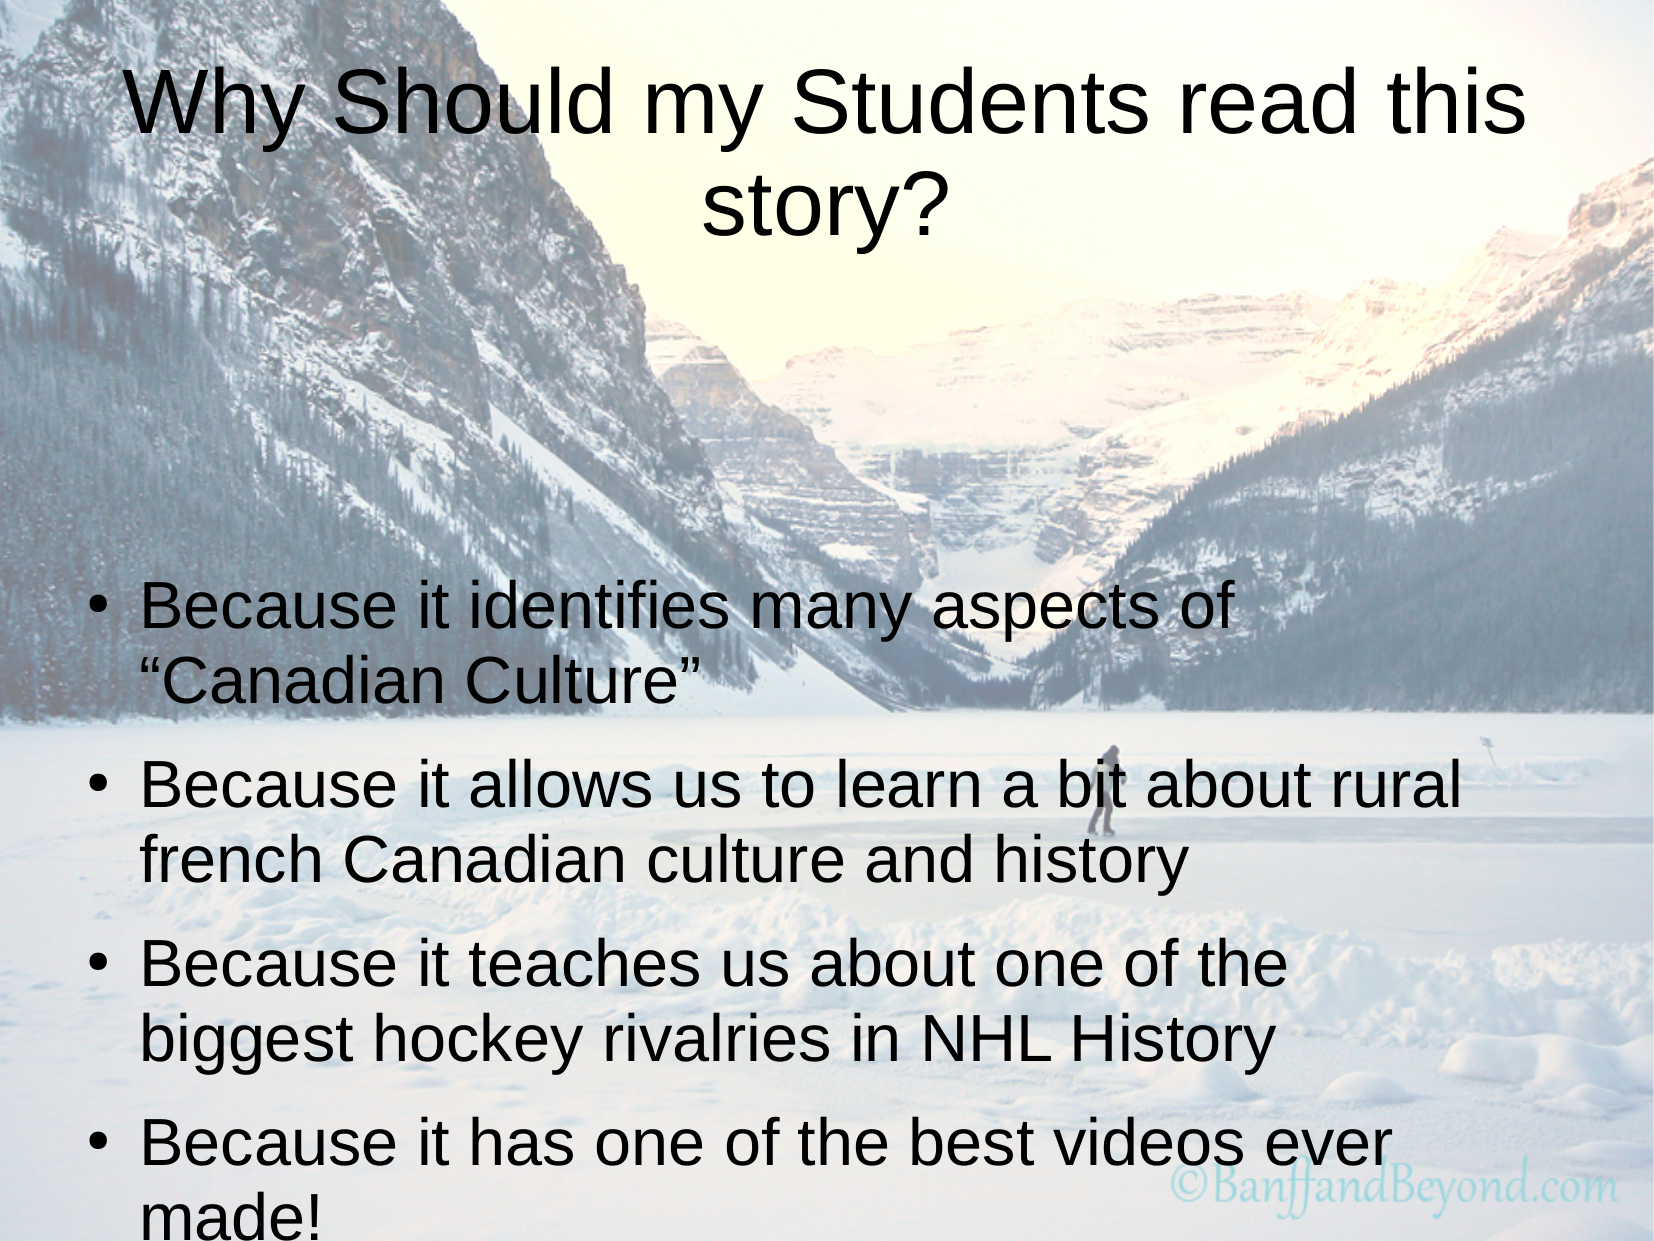

# Why Should my Students read this story?
Because it identifies many aspects of “Canadian Culture”
Because it allows us to learn a bit about rural french Canadian culture and history
Because it teaches us about one of the biggest hockey rivalries in NHL History
Because it has one of the best videos ever made!